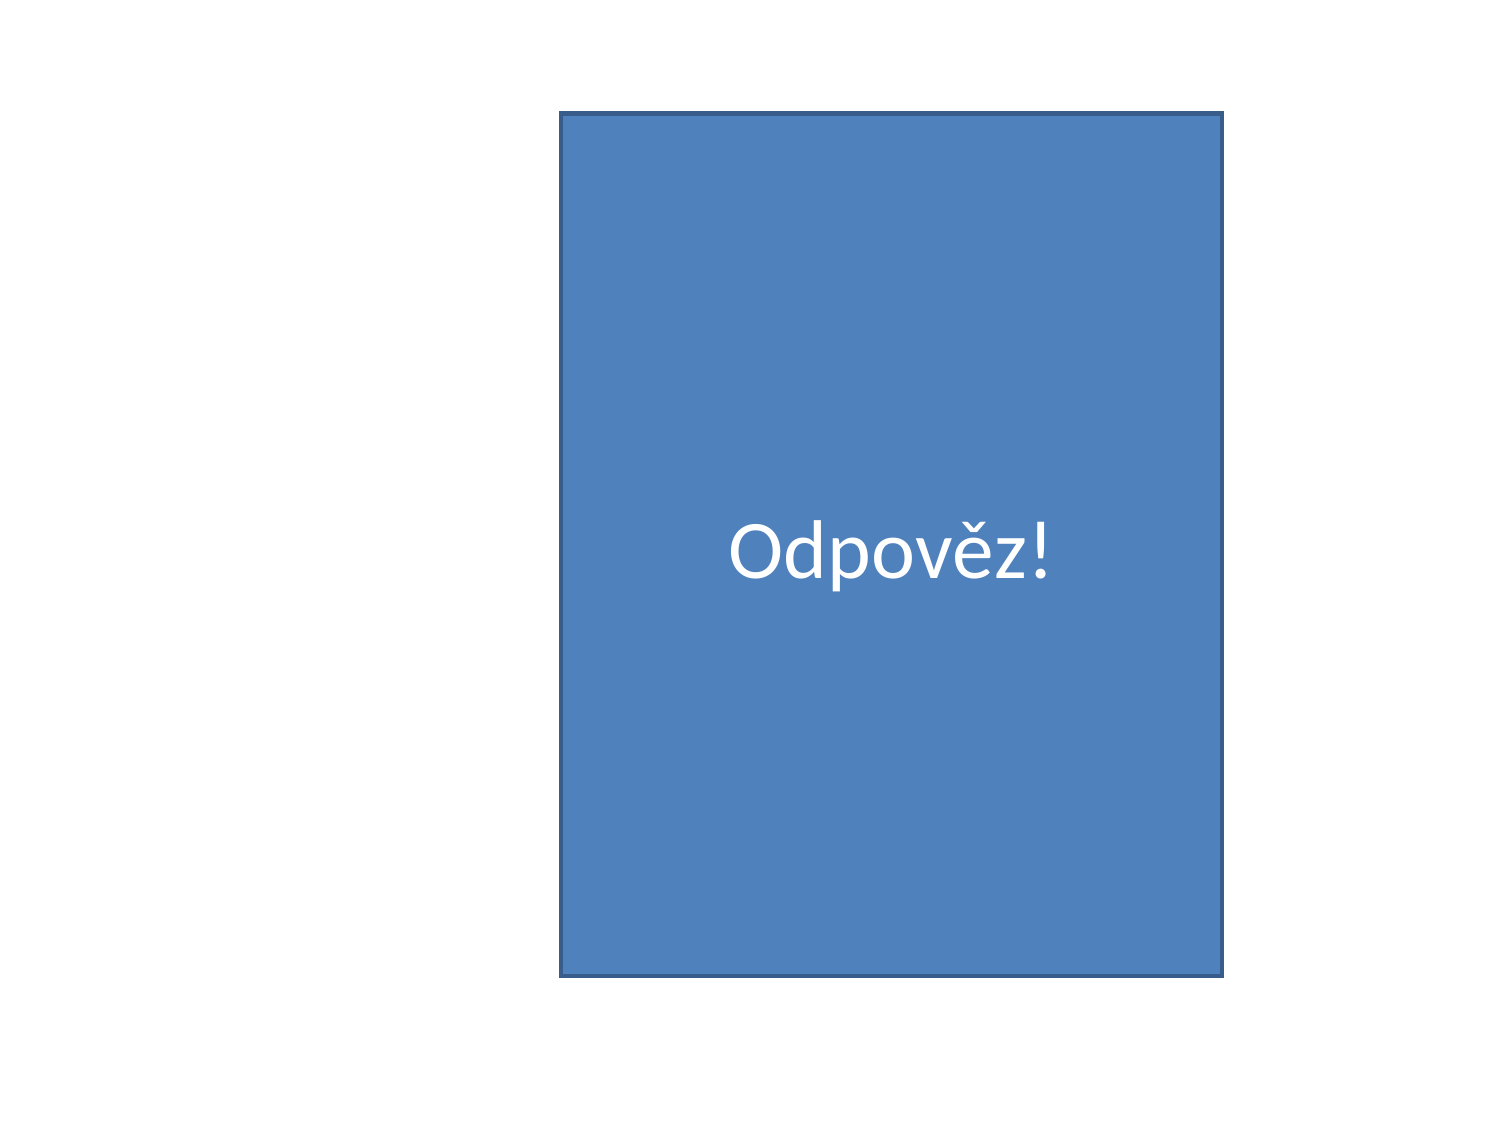

Odpověz!
kg
3
m
Jakou hustotu látky v má
modrá, zelená a žlutá kostička?
3